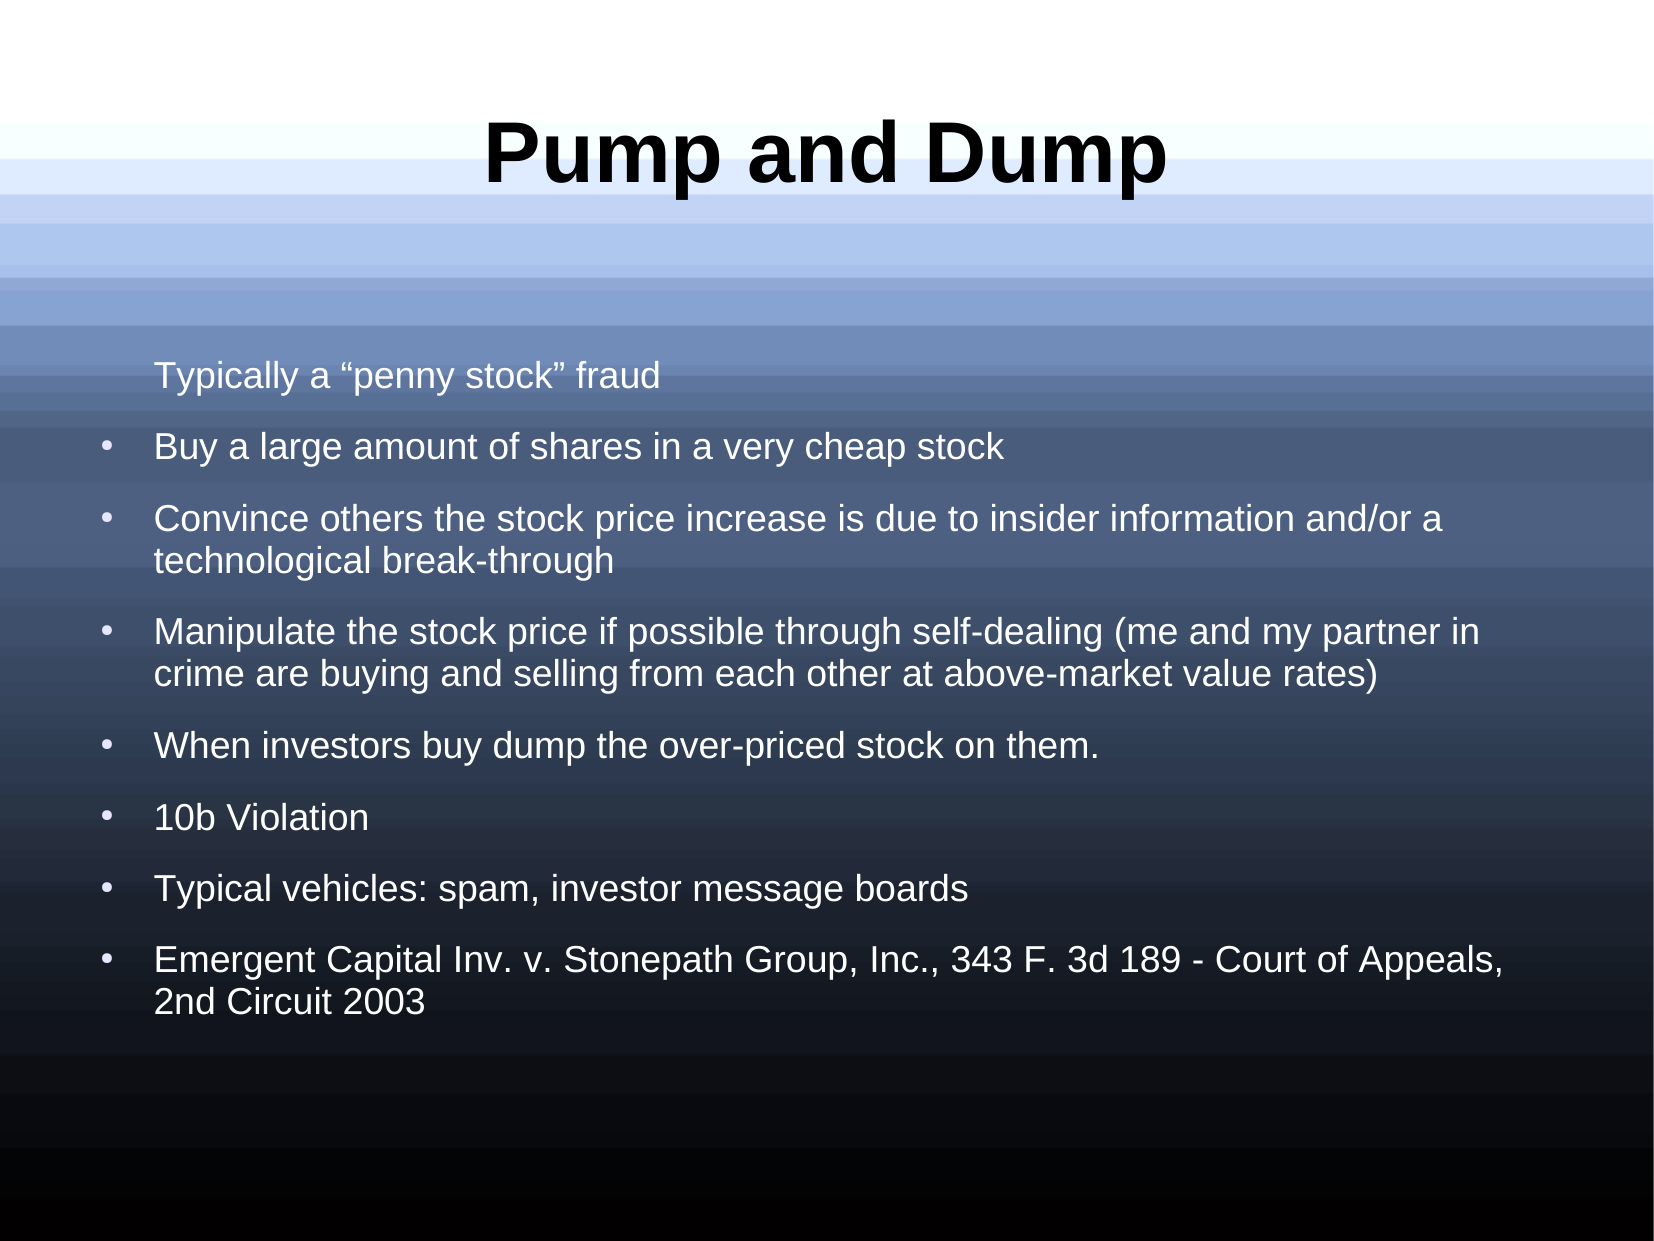

# Pump and Dump
Typically a “penny stock” fraud
Buy a large amount of shares in a very cheap stock
Convince others the stock price increase is due to insider information and/or a technological break-through
Manipulate the stock price if possible through self-dealing (me and my partner in crime are buying and selling from each other at above-market value rates)
When investors buy dump the over-priced stock on them.
10b Violation
Typical vehicles: spam, investor message boards
Emergent Capital Inv. v. Stonepath Group, Inc., 343 F. 3d 189 - Court of Appeals, 2nd Circuit 2003